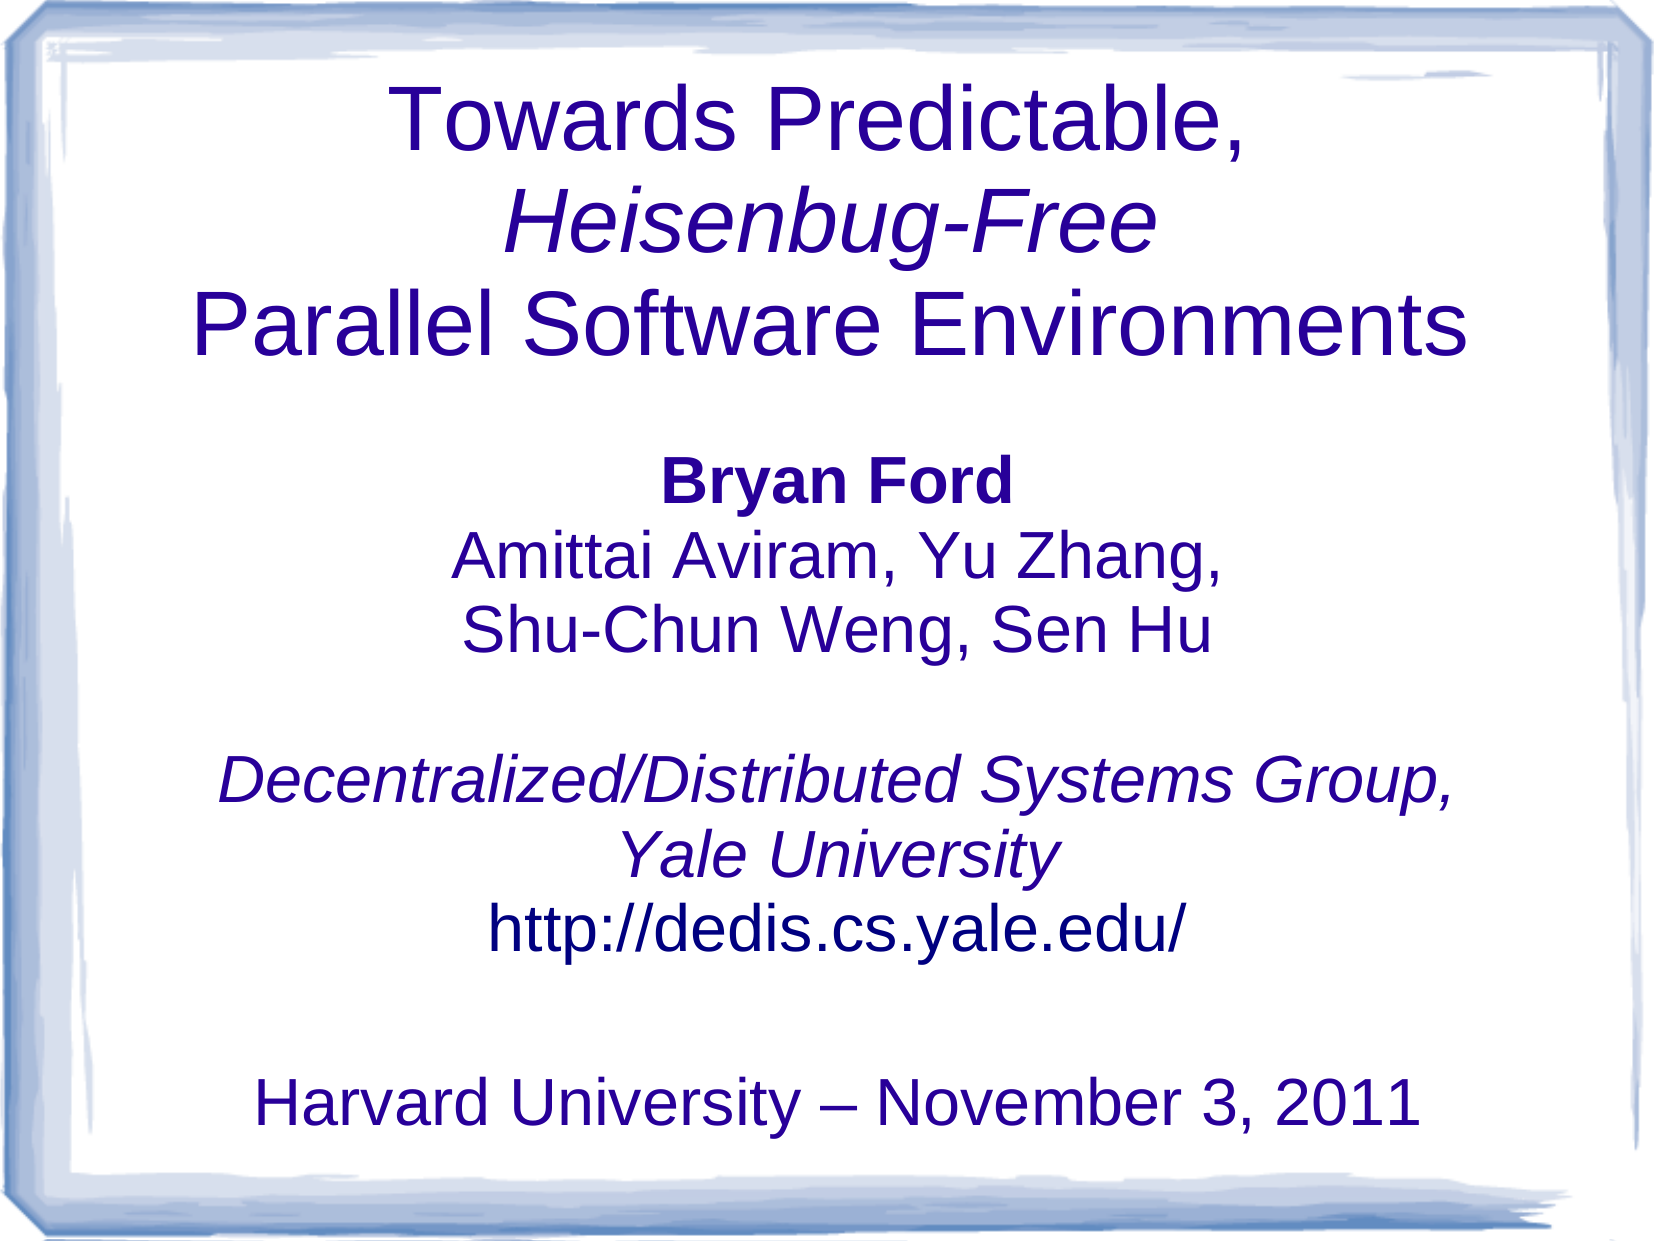

# Towards Predictable, Heisenbug-Free Parallel Software Environments
Bryan Ford
Amittai Aviram, Yu Zhang,
Shu-Chun Weng, Sen Hu
Decentralized/Distributed Systems Group,
Yale University
http://dedis.cs.yale.edu/
Harvard University – November 3, 2011